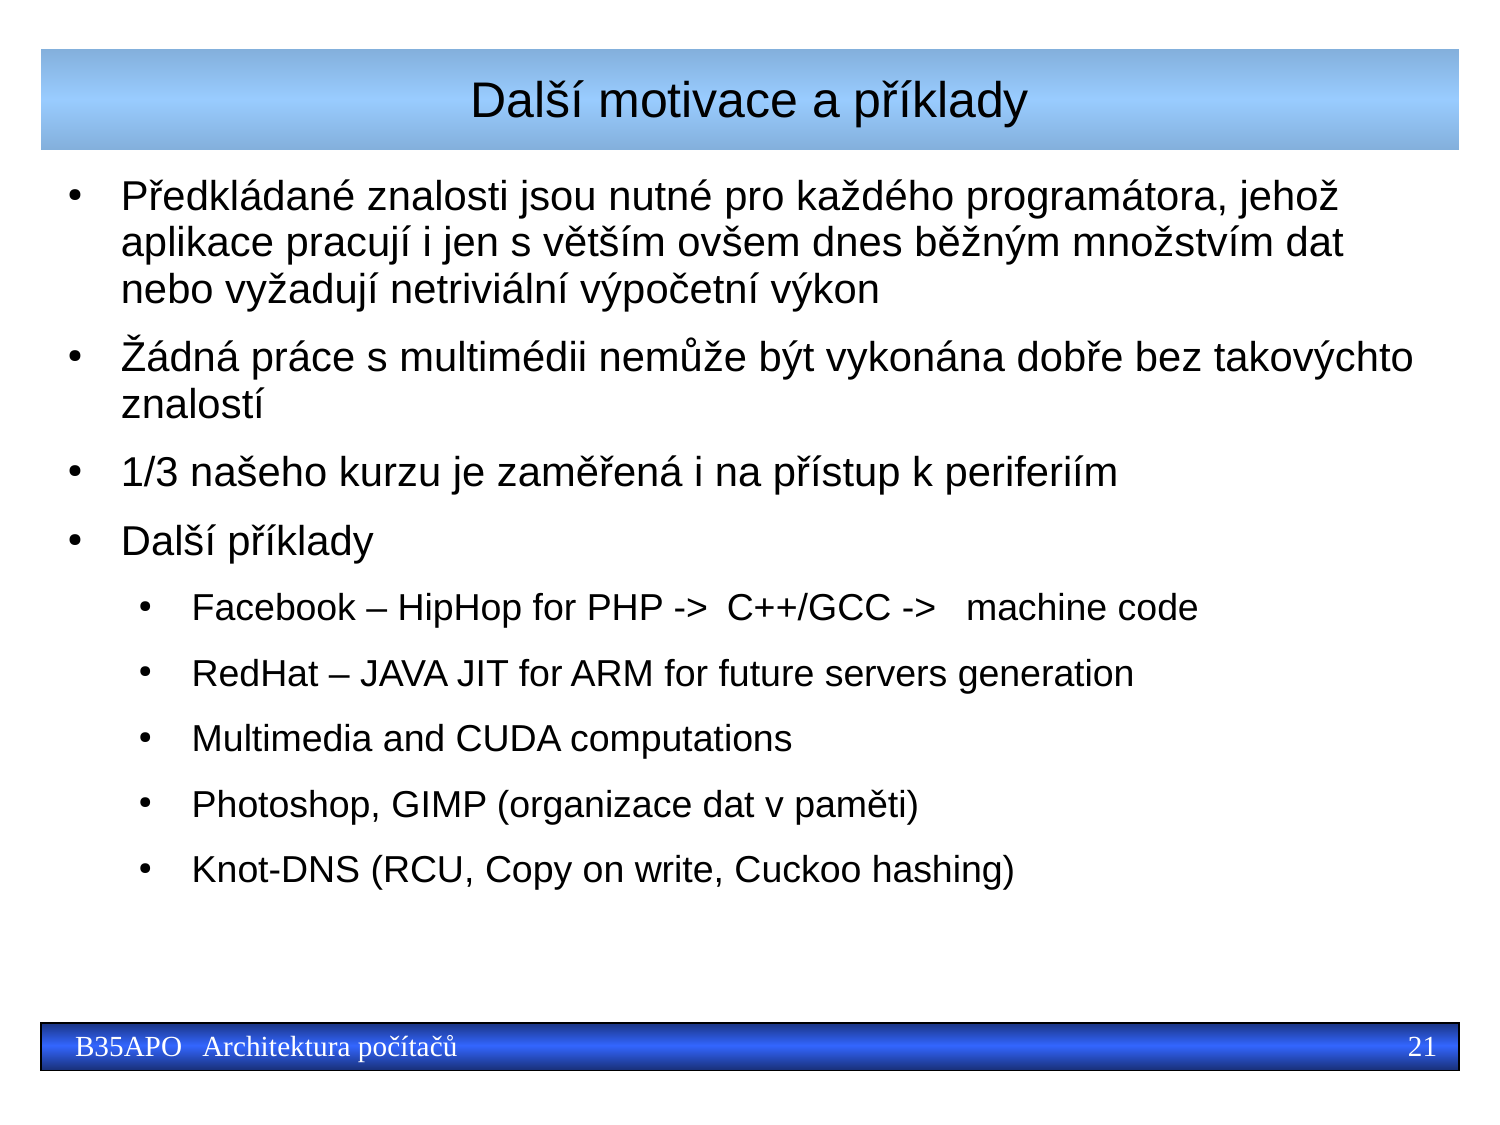

# Další motivace a příklady
Předkládané znalosti jsou nutné pro každého programátora, jehož aplikace pracují i jen s větším ovšem dnes běžným množstvím dat nebo vyžadují netriviální výpočetní výkon
Žádná práce s multimédii nemůže být vykonána dobře bez takovýchto znalostí
1/3 našeho kurzu je zaměřená i na přístup k periferiím
Další příklady
Facebook – HipHop for PHP -> C++/GCC -> machine code
RedHat – JAVA JIT for ARM for future servers generation
Multimedia and CUDA computations
Photoshop, GIMP (organizace dat v paměti)
Knot-DNS (RCU, Copy on write, Cuckoo hashing)
B35APO Architektura počítačů
21